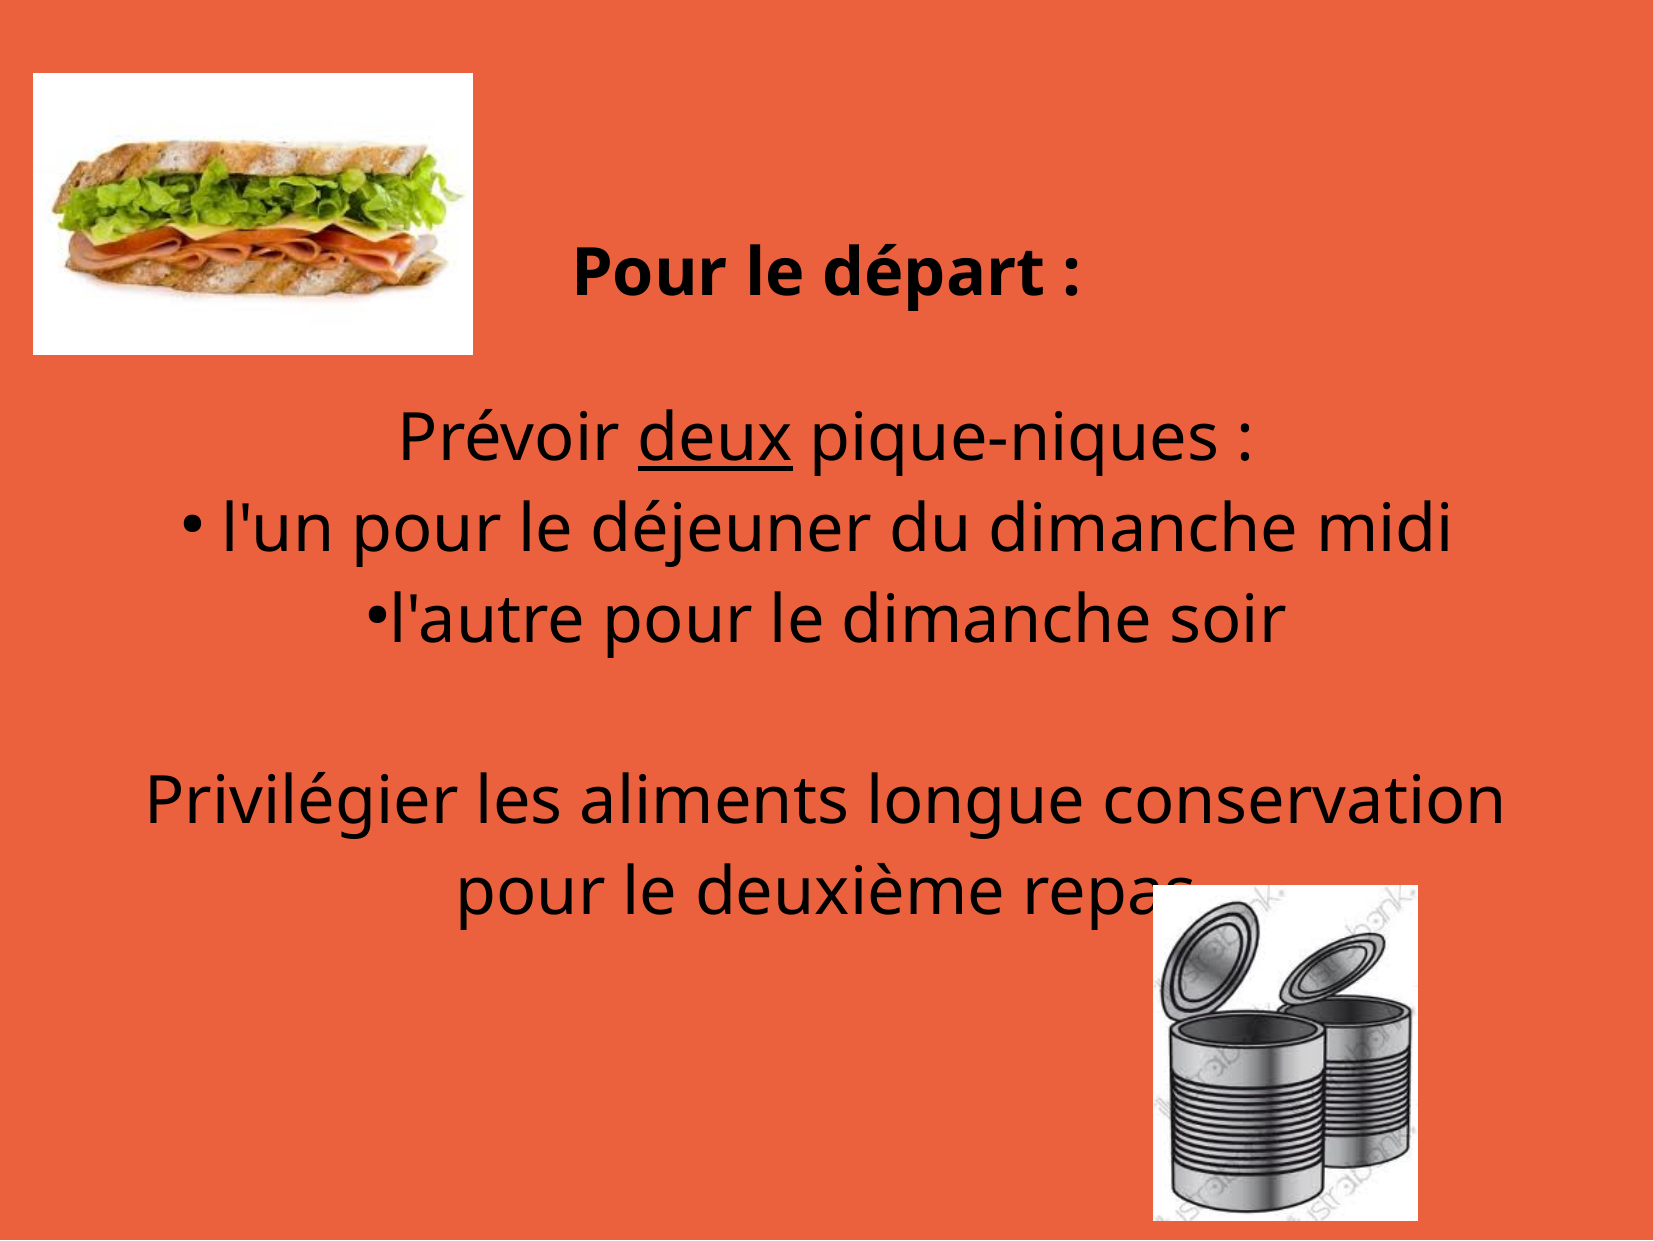

# Pour le départ :
Prévoir deux pique-niques :
 l'un pour le déjeuner du dimanche midi
l'autre pour le dimanche soir
Privilégier les aliments longue conservation pour le deuxième repas